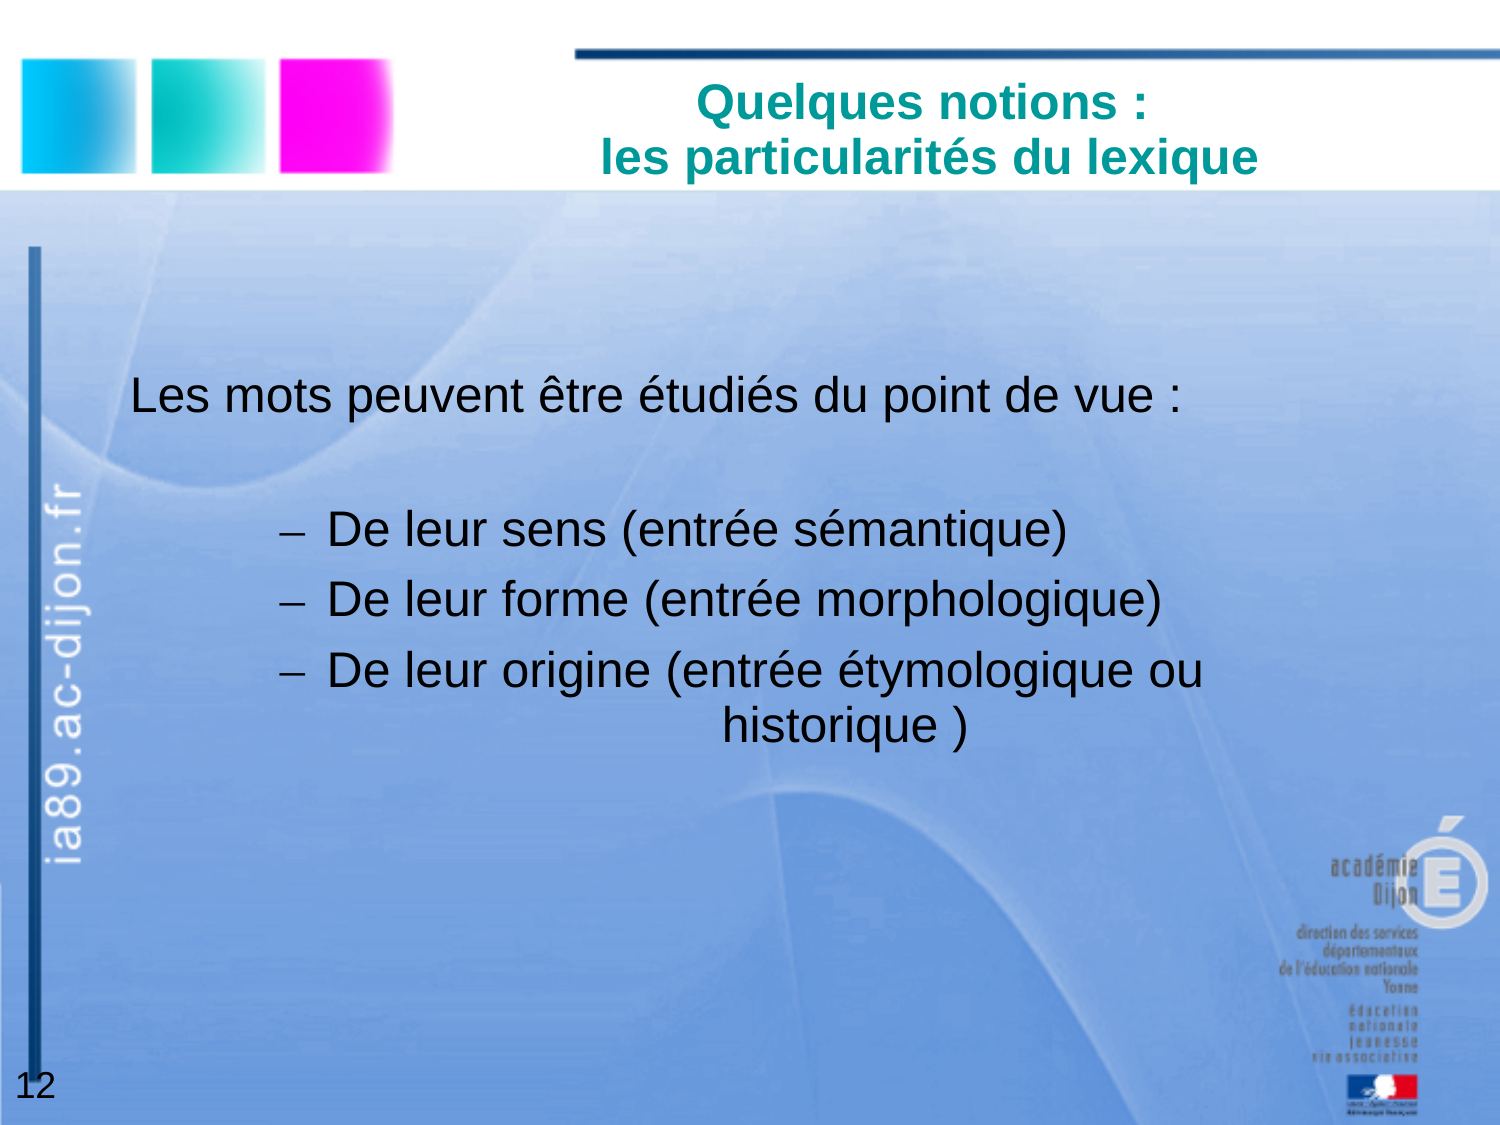

Quelques notions :
les particularités du lexique
# Les mots peuvent être étudiés du point de vue :
De leur sens (entrée sémantique)
De leur forme (entrée morphologique)
De leur origine (entrée étymologique ou 		 historique )